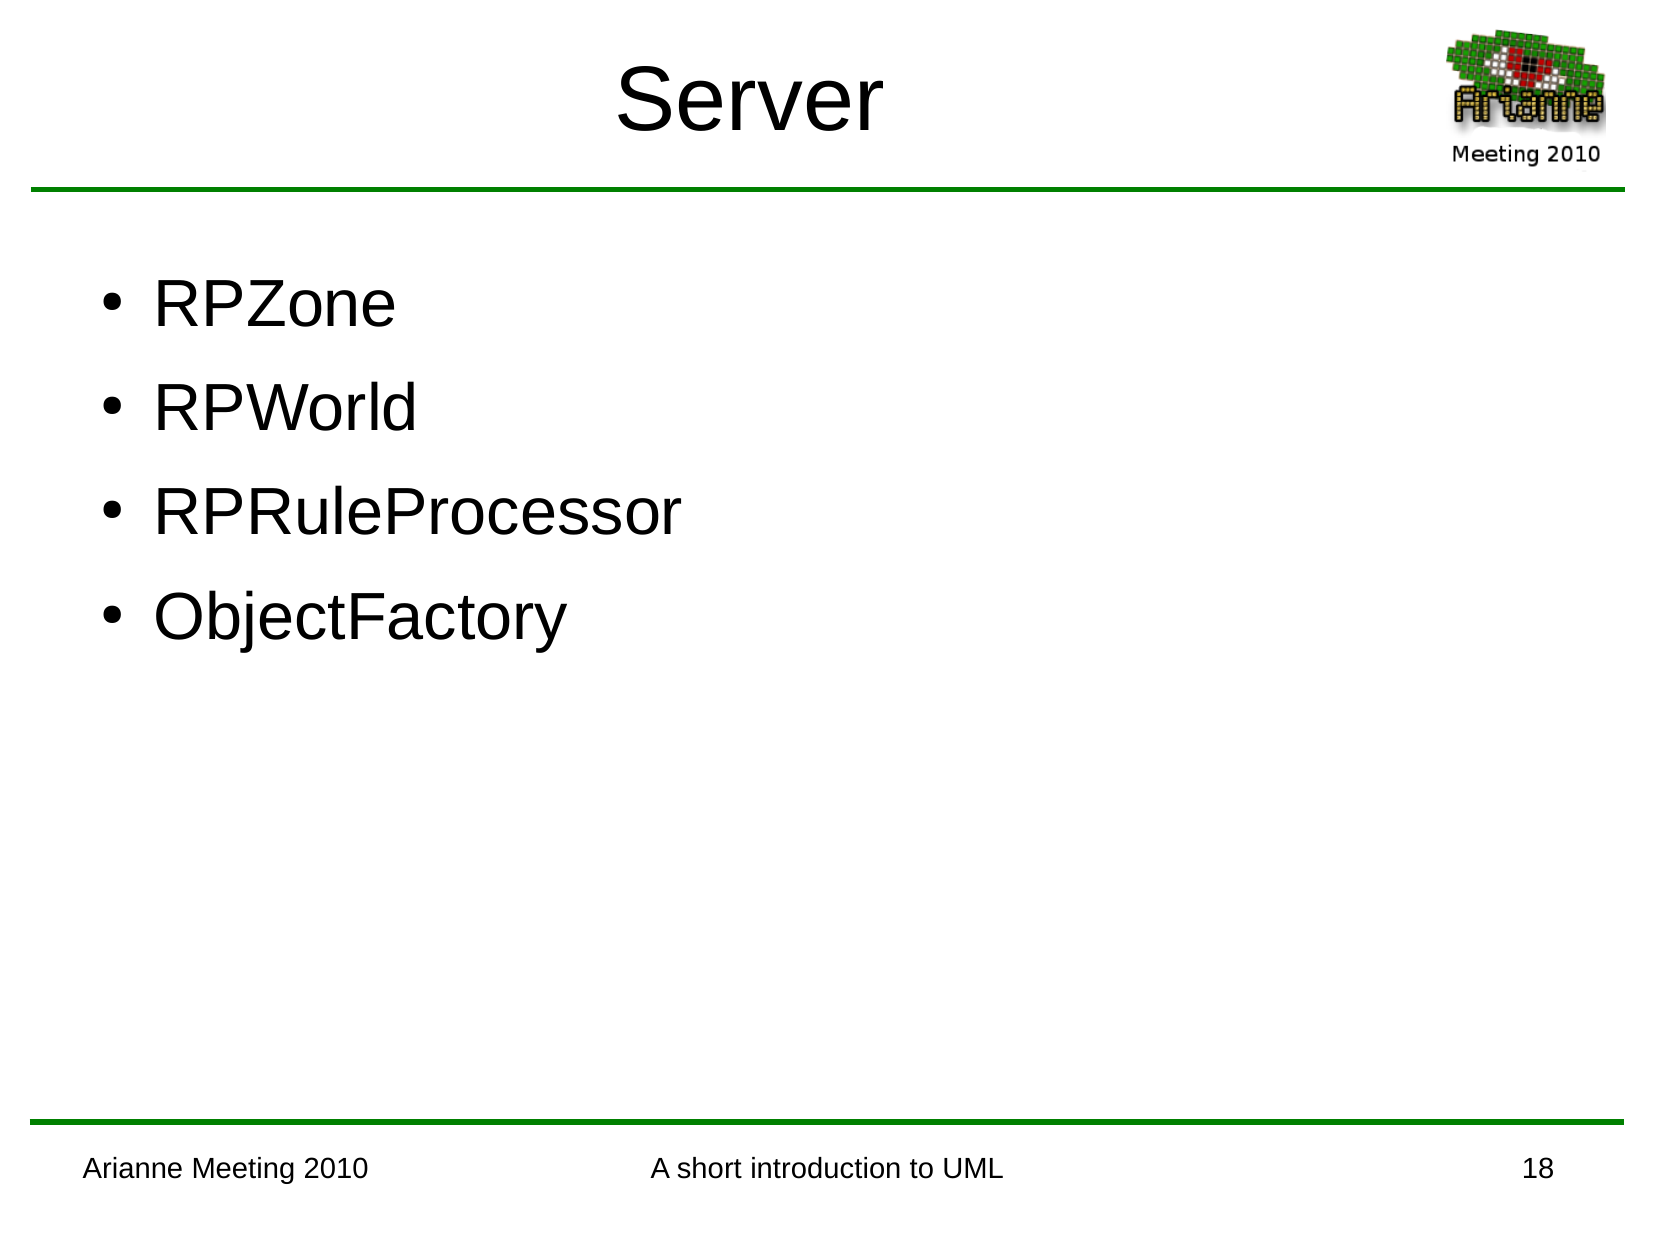

# Server
RPZone
RPWorld
RPRuleProcessor
ObjectFactory
2010-03-13
A short introduction to UML
18